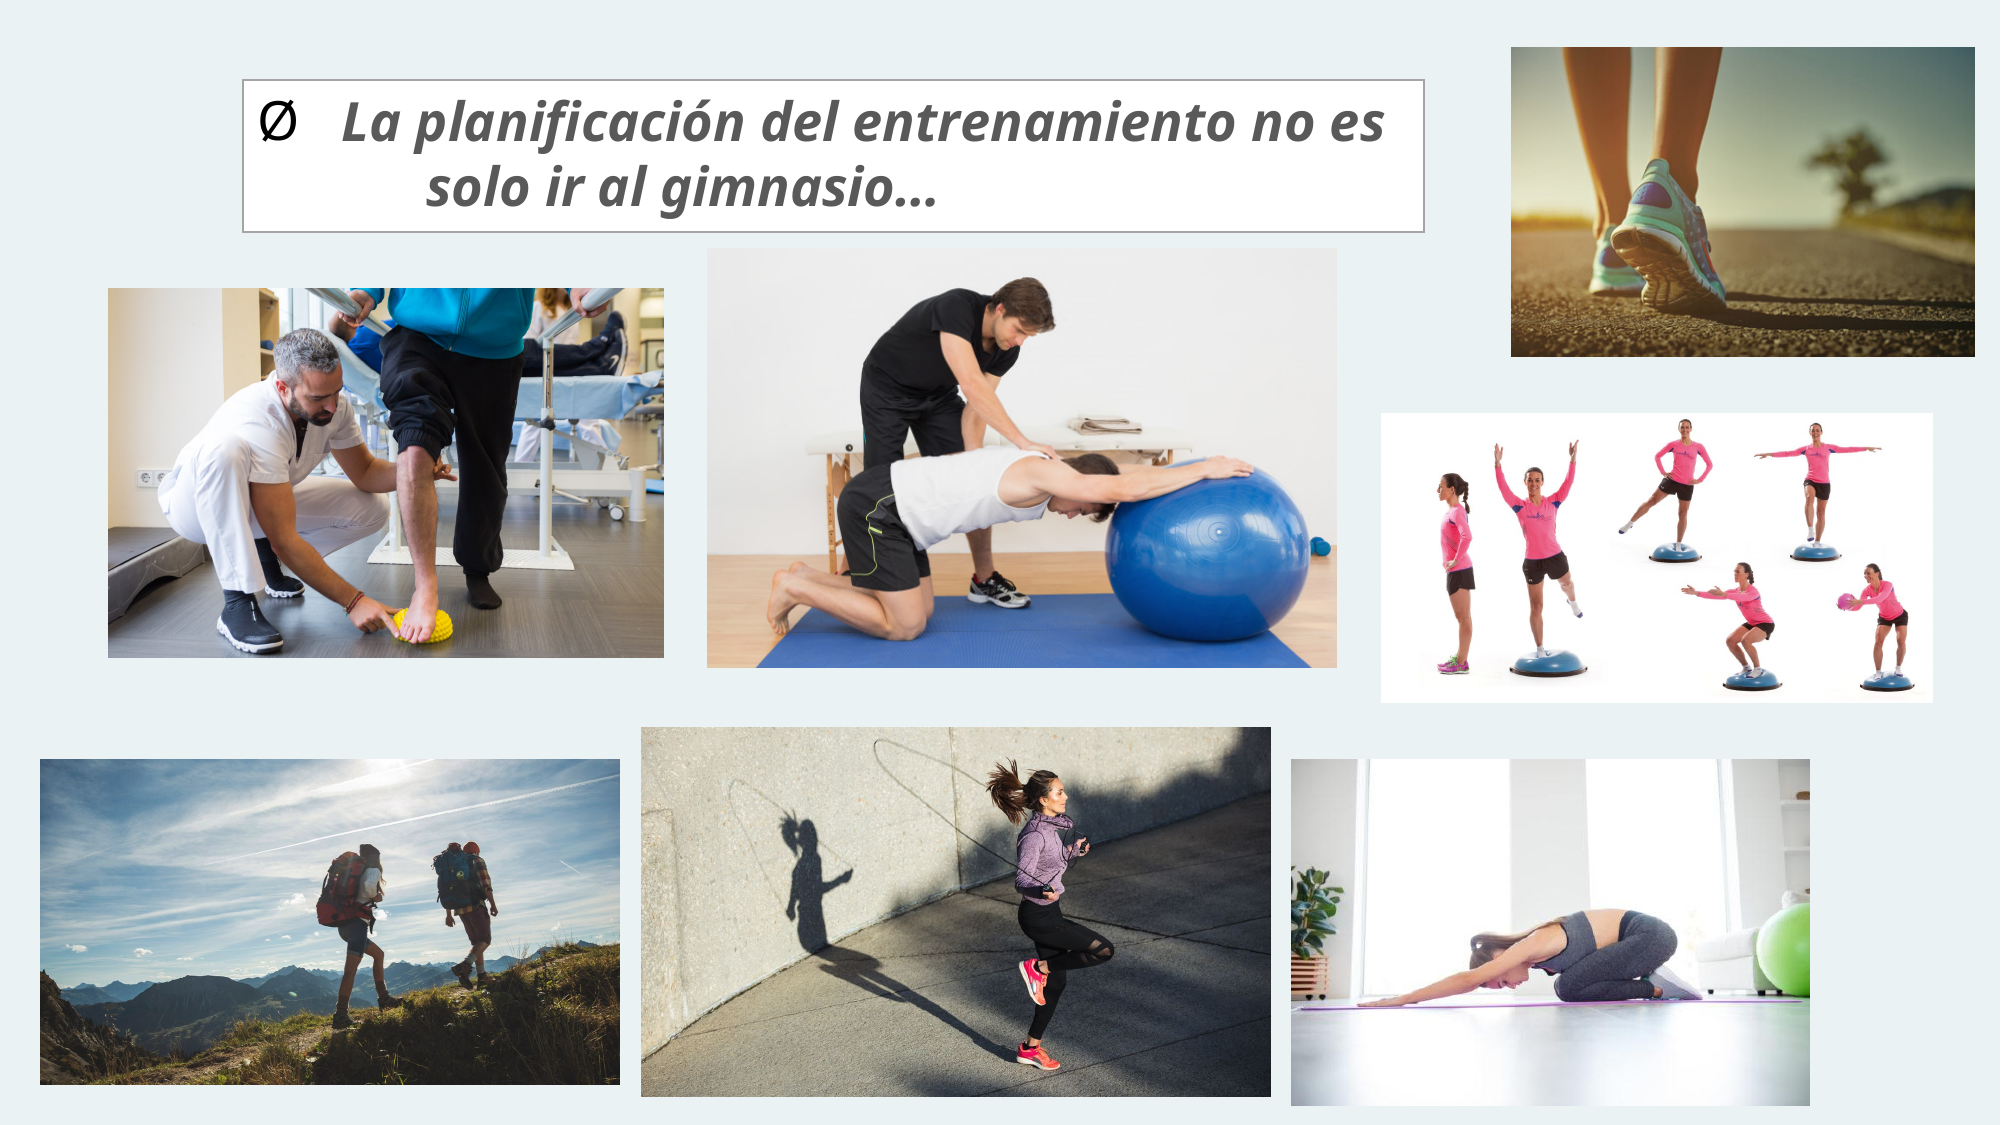

La planificación del entrenamiento no es solo ir al gimnasio…